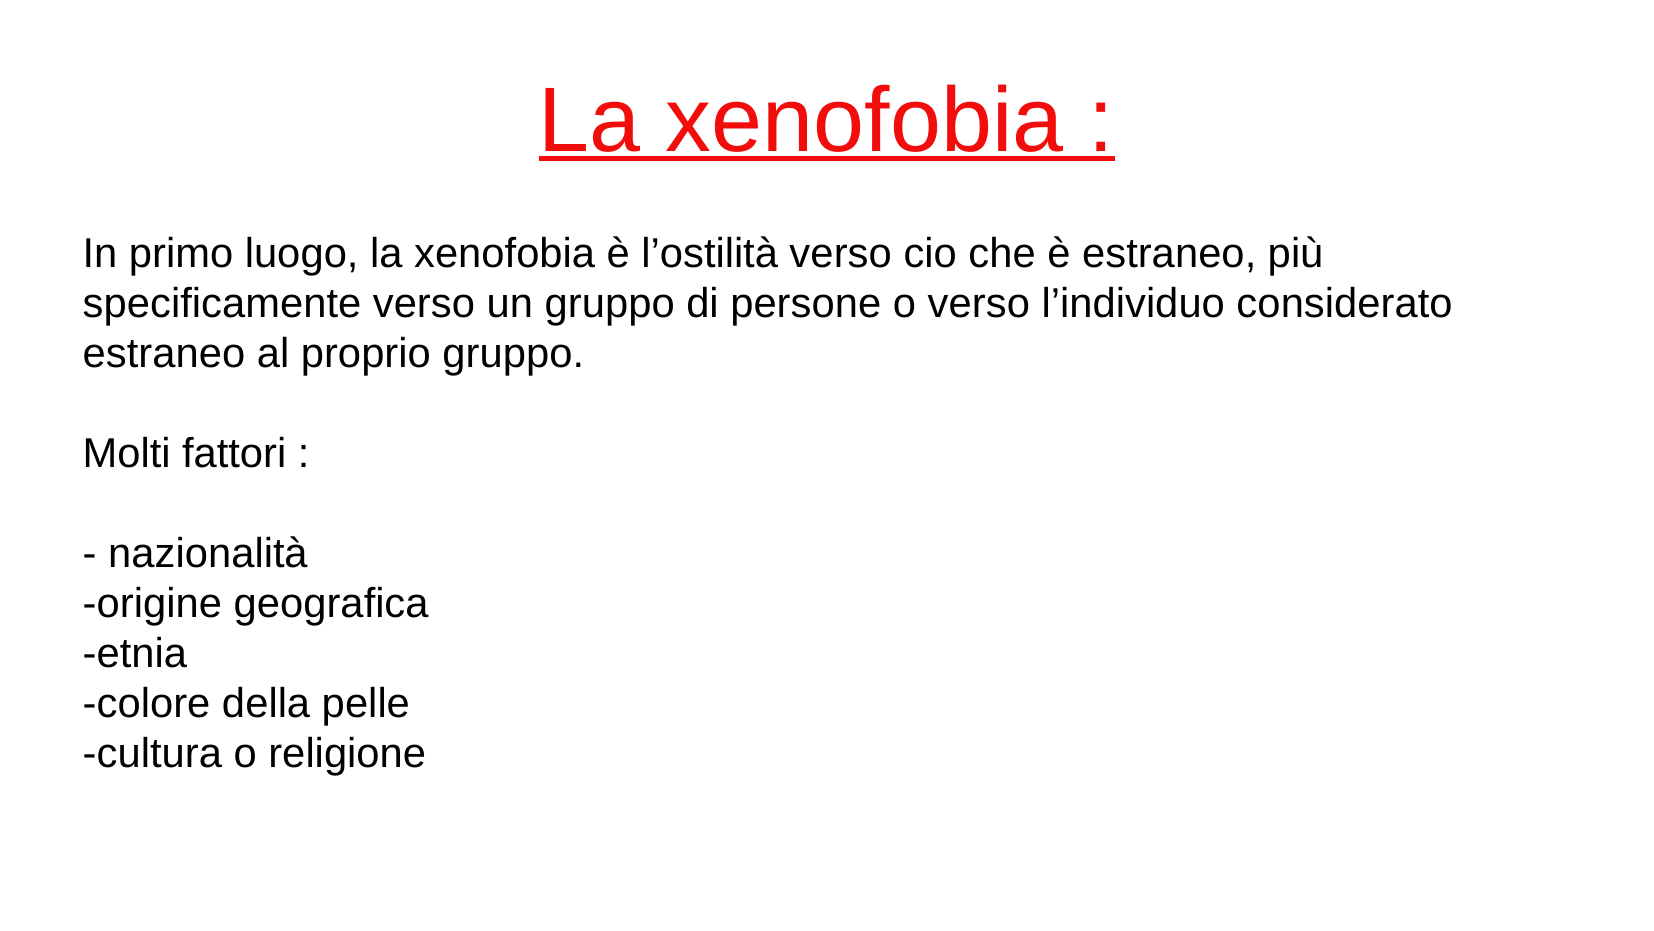

La xenofobia :
In primo luogo, la xenofobia è l’ostilità verso cio che è estraneo, più specificamente verso un gruppo di persone o verso l’individuo considerato estraneo al proprio gruppo.
Molti fattori :
- nazionalità
-origine geografica
-etnia
-colore della pelle
-cultura o religione